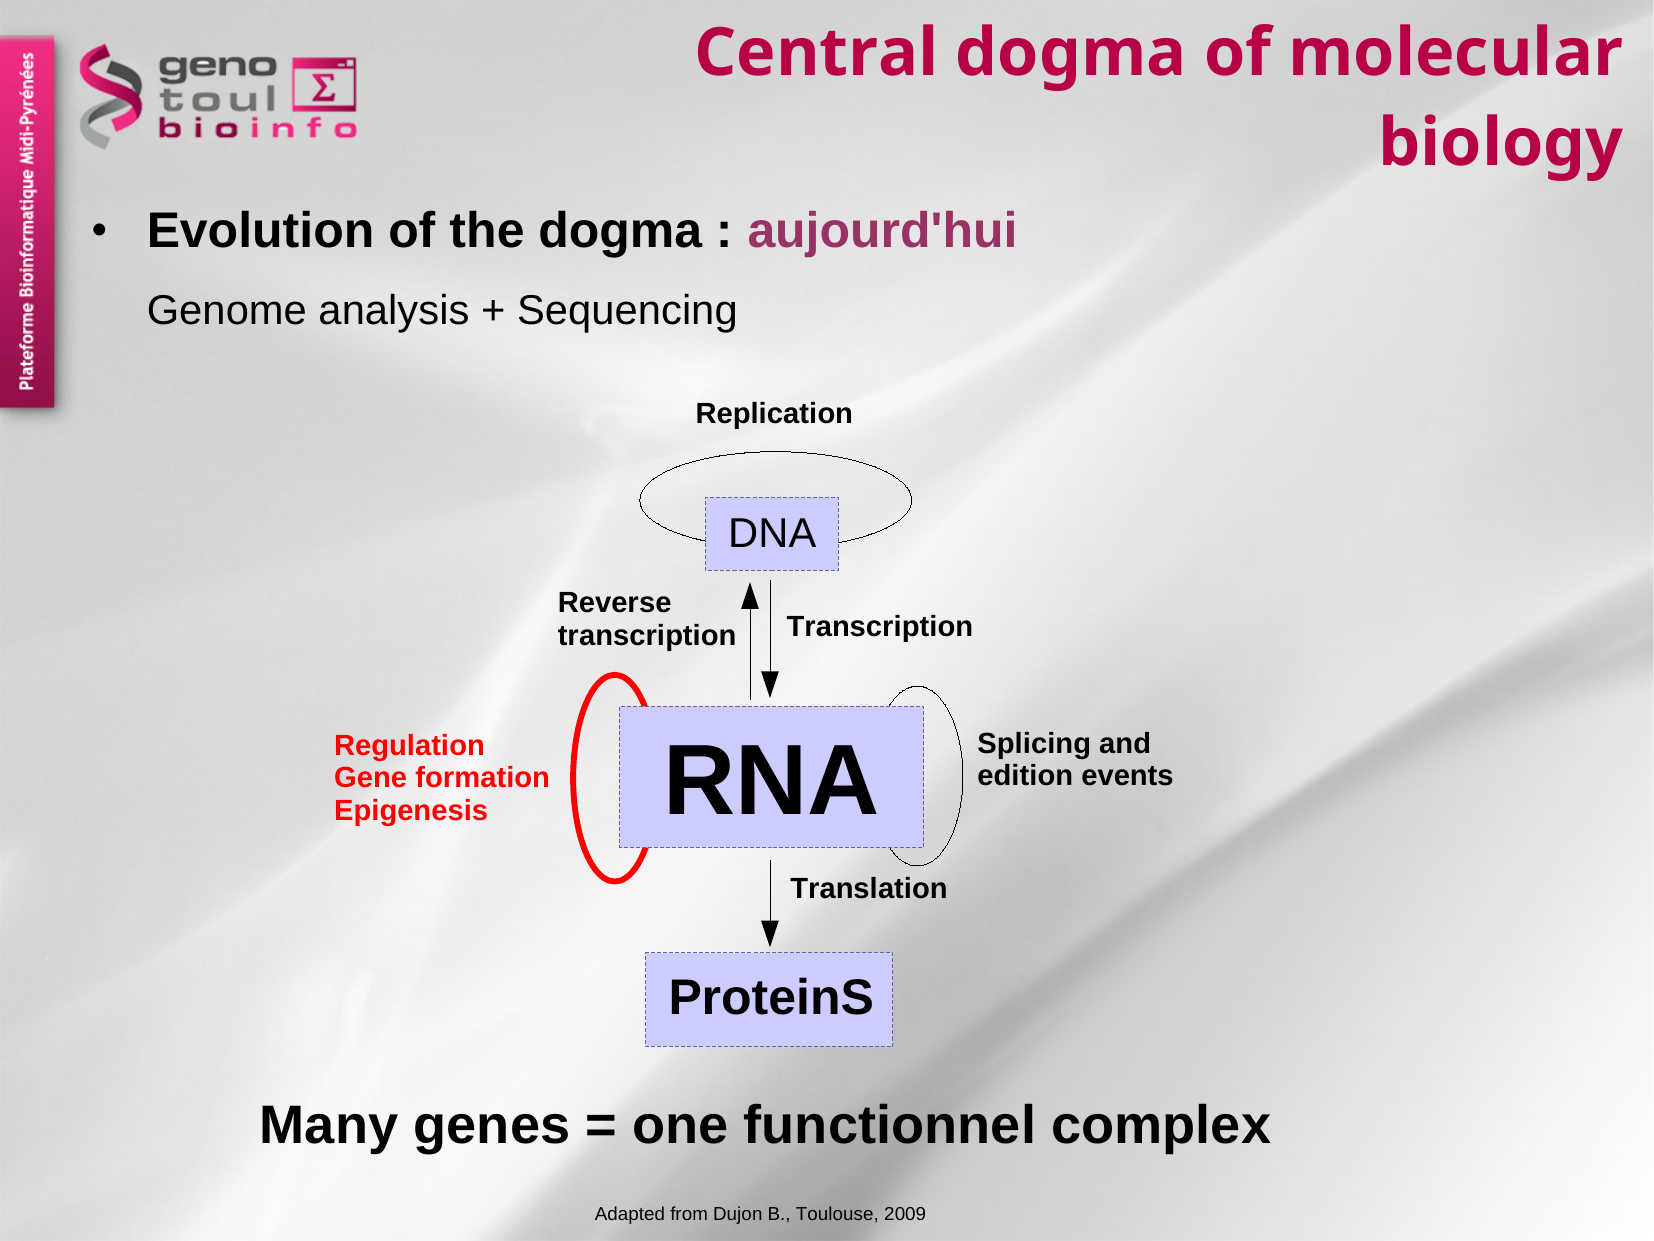

Central dogma of molecular biology
# Evolution of the dogma : aujourd'hui
Genome analysis + Sequencing
Replication
DNA
Reverse
transcription
Transcription
RNA
Splicing and
edition events
Regulation
Gene formation
Epigenesis
Translation
ProteinS
Many genes = one functionnel complex
Adapted from Dujon B., Toulouse, 2009